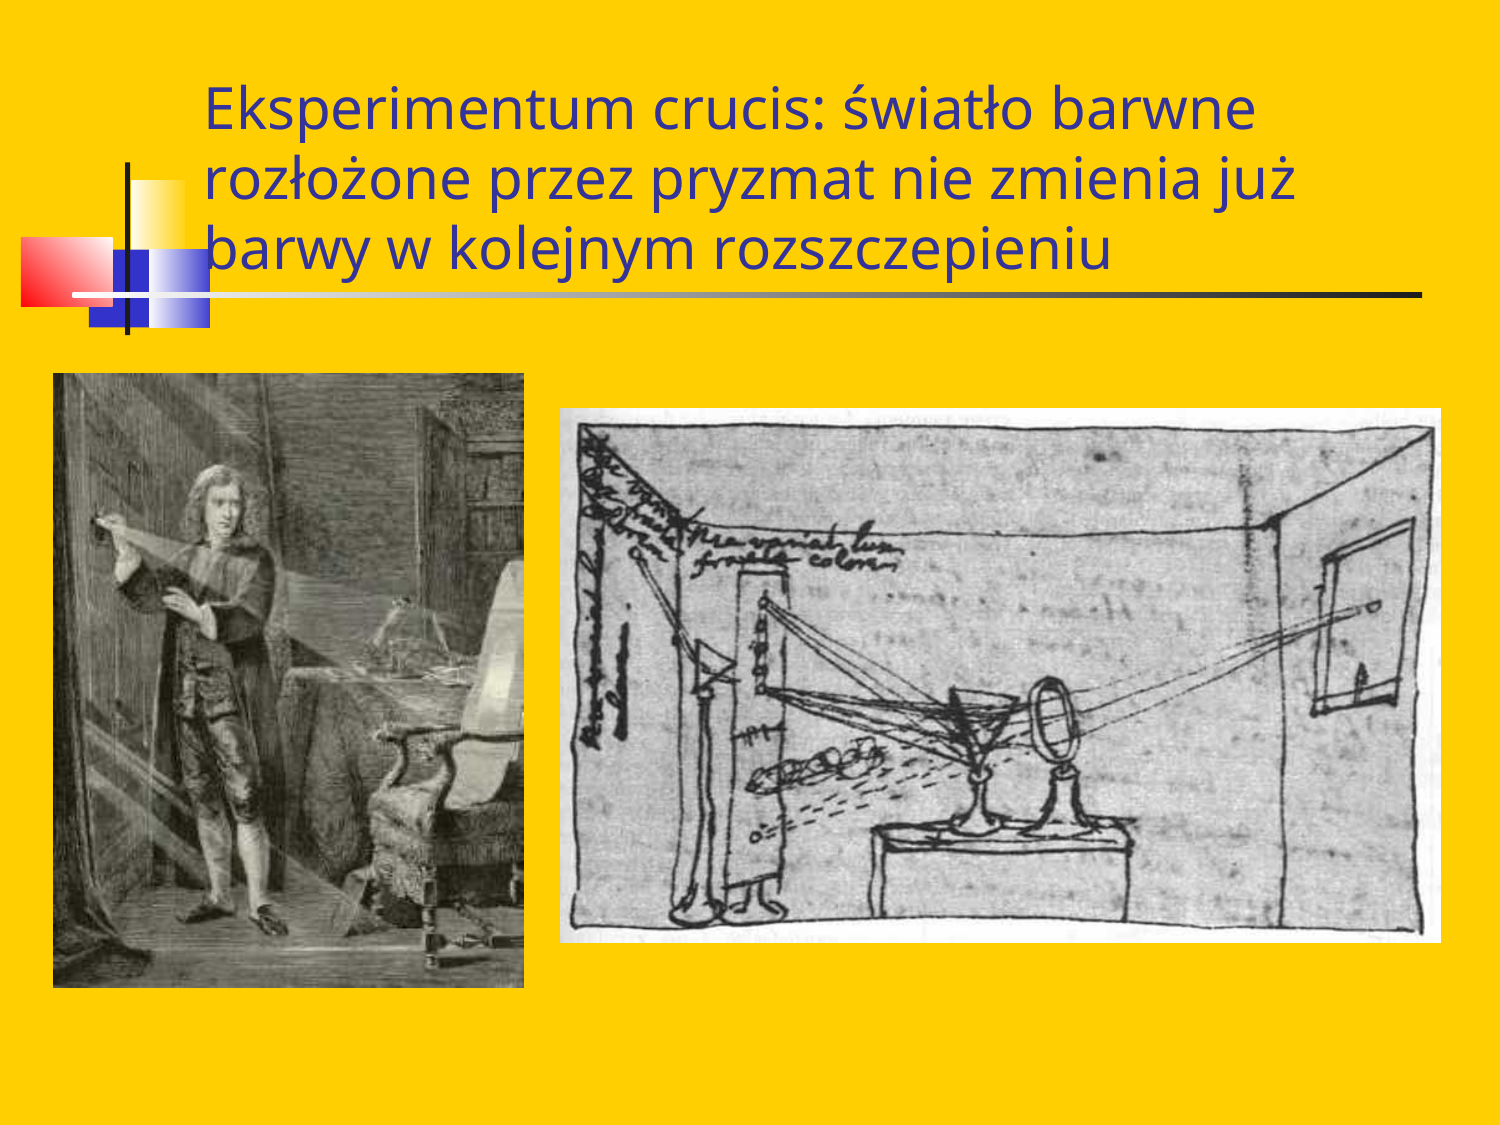

# Eksperimentum crucis: światło barwne rozłożone przez pryzmat nie zmienia już barwy w kolejnym rozszczepieniu